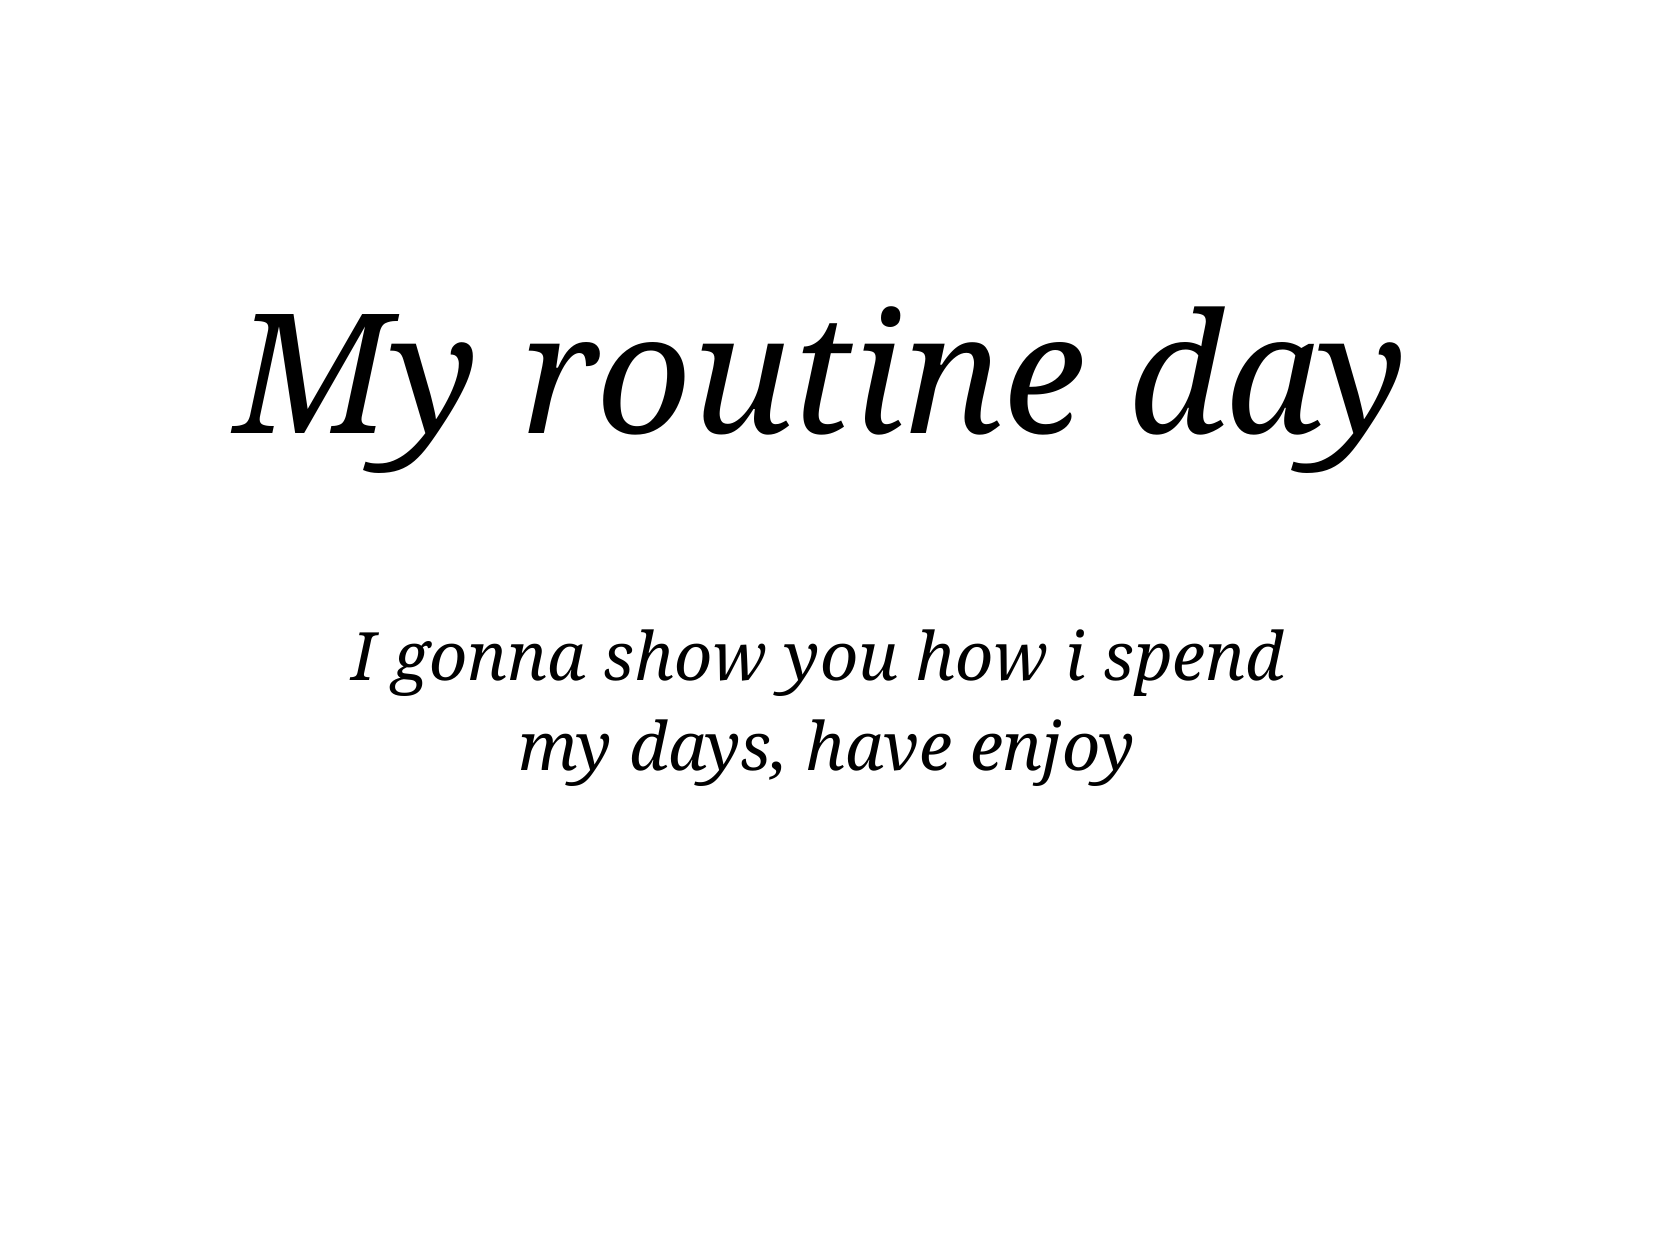

# My routine day
I gonna show you how i spend
my days, have enjoy